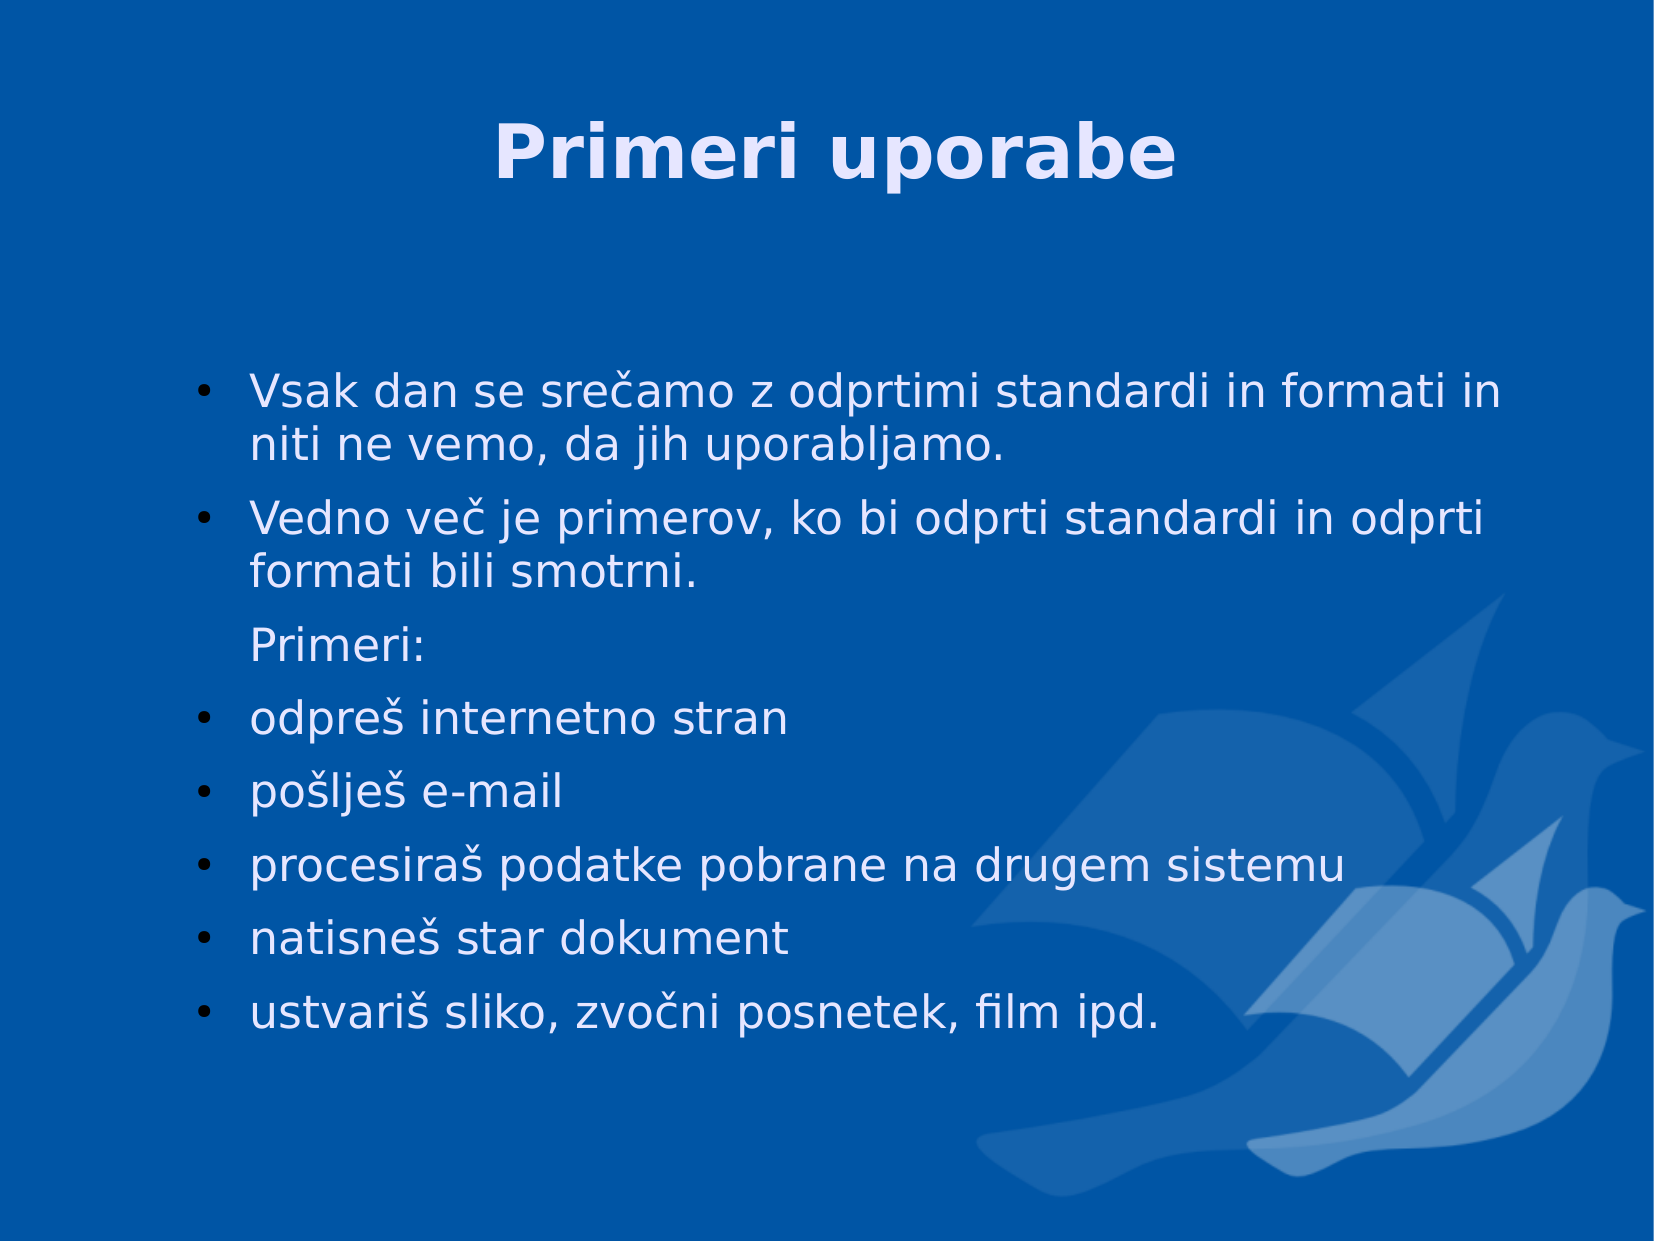

# Primeri uporabe
Vsak dan se srečamo z odprtimi standardi in formati in niti ne vemo, da jih uporabljamo.
Vedno več je primerov, ko bi odprti standardi in odprti formati bili smotrni.
Primeri:
odpreš internetno stran
pošlješ e-mail
procesiraš podatke pobrane na drugem sistemu
natisneš star dokument
ustvariš sliko, zvočni posnetek, film ipd.